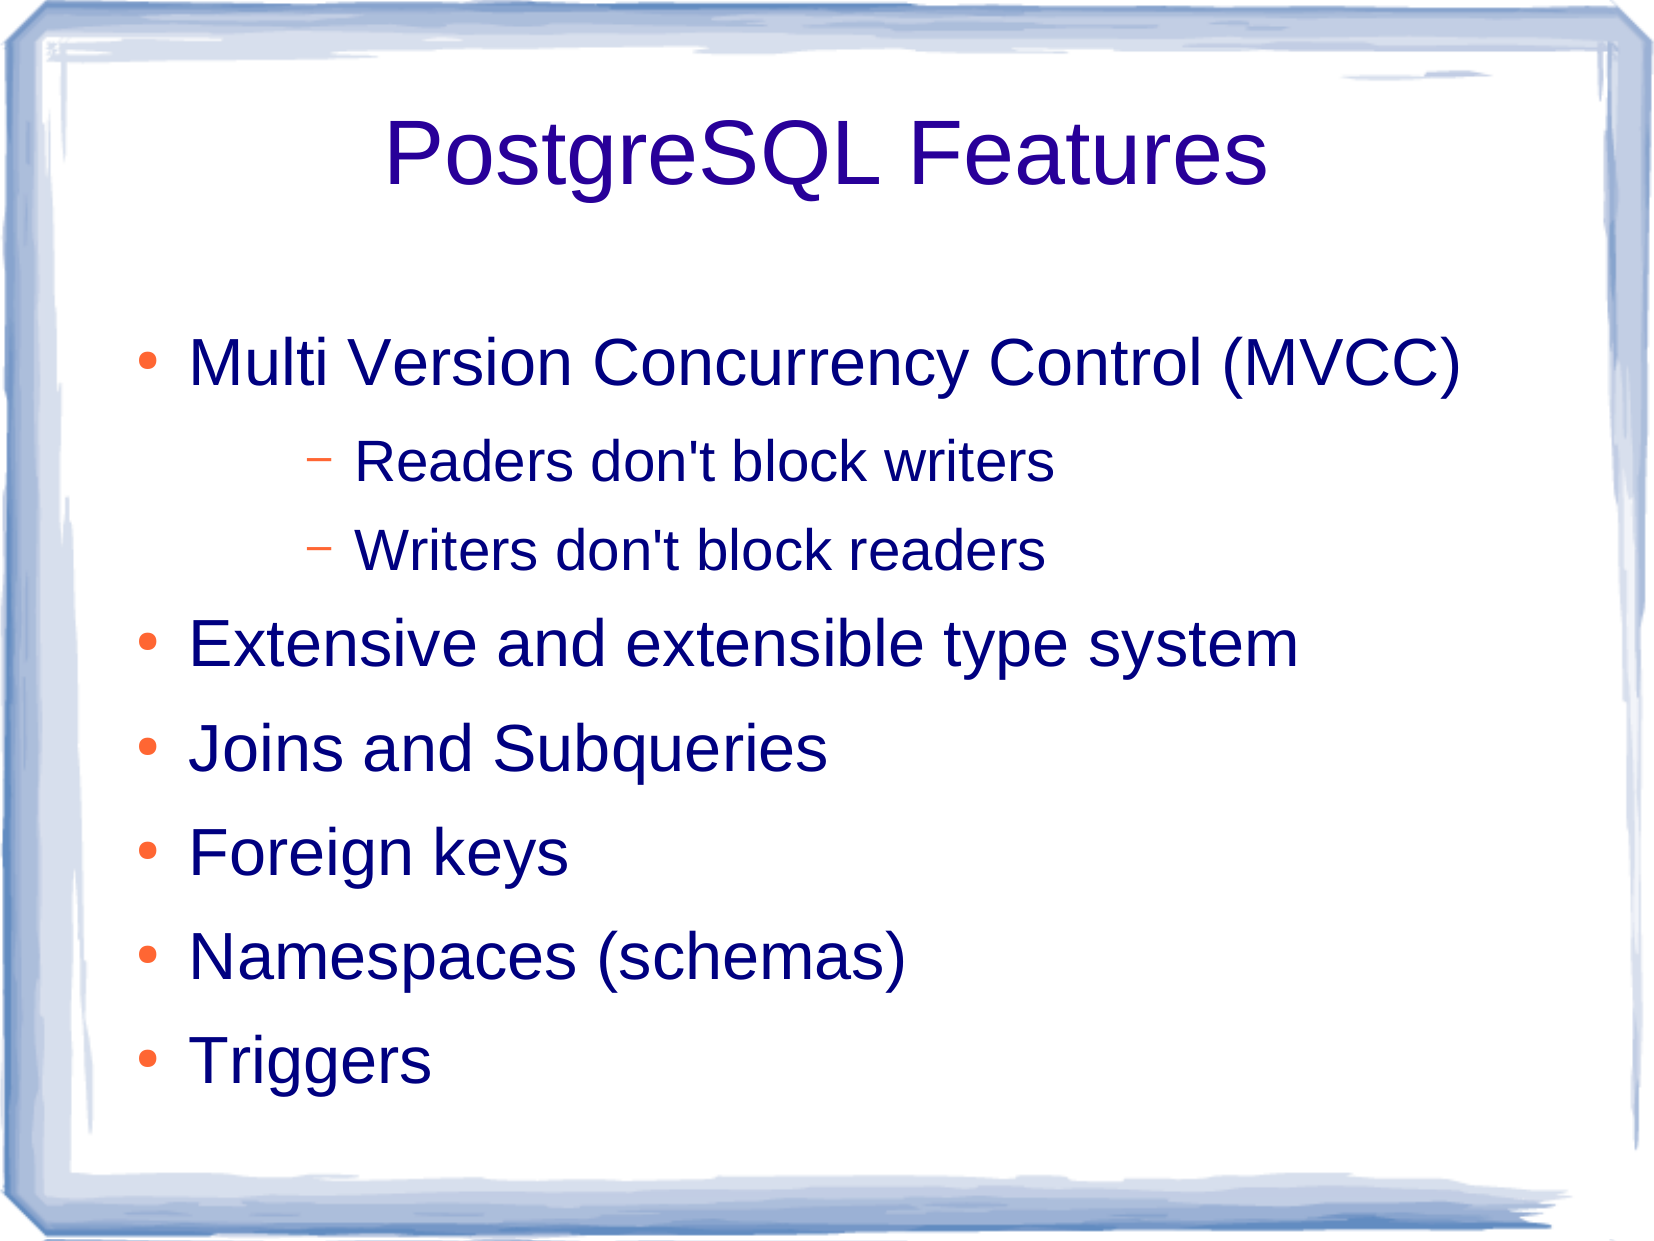

# PostgreSQL Features
Multi Version Concurrency Control (MVCC)
Readers don't block writers
Writers don't block readers
Extensive and extensible type system
Joins and Subqueries
Foreign keys
Namespaces (schemas)
Triggers